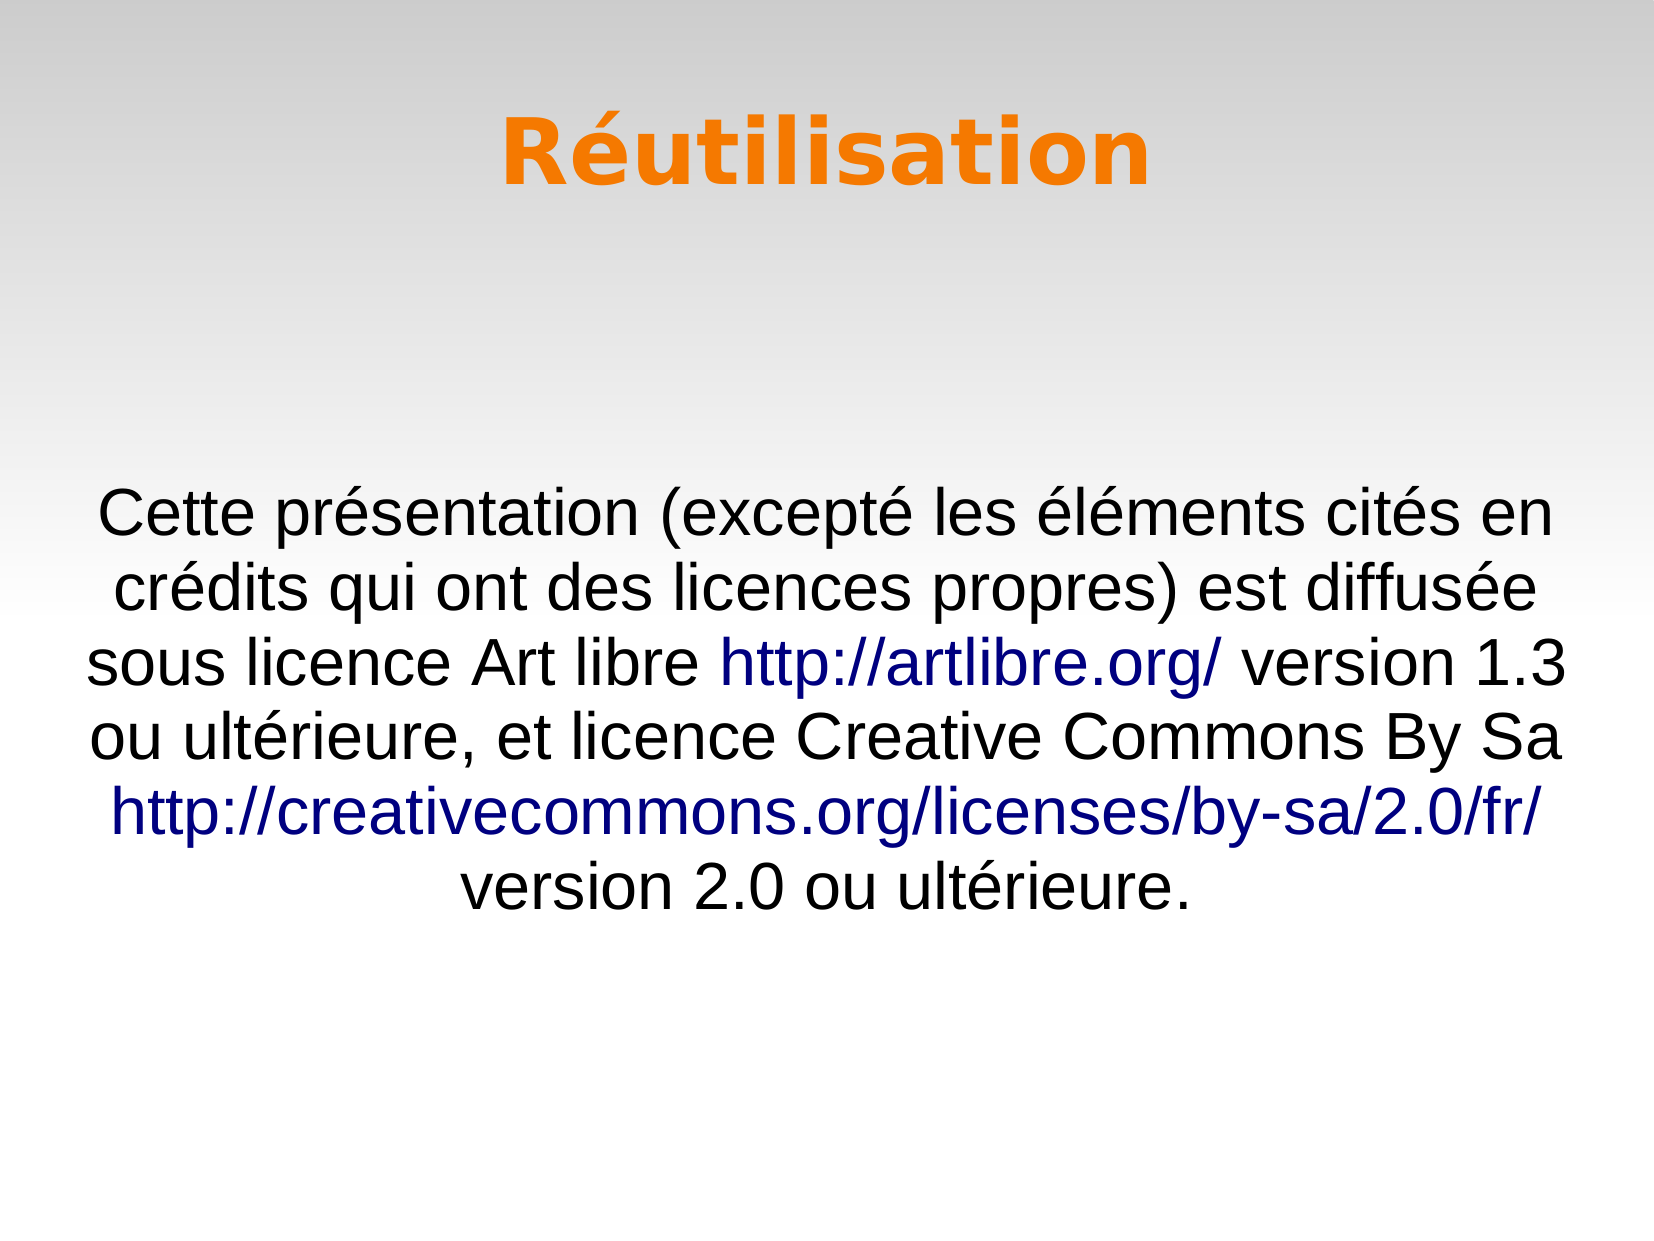

# Réutilisation
Cette présentation (excepté les éléments cités en crédits qui ont des licences propres) est diffusée sous licence Art libre http://artlibre.org/ version 1.3 ou ultérieure, et licence Creative Commons By Sa
http://creativecommons.org/licenses/by-sa/2.0/fr/ version 2.0 ou ultérieure.